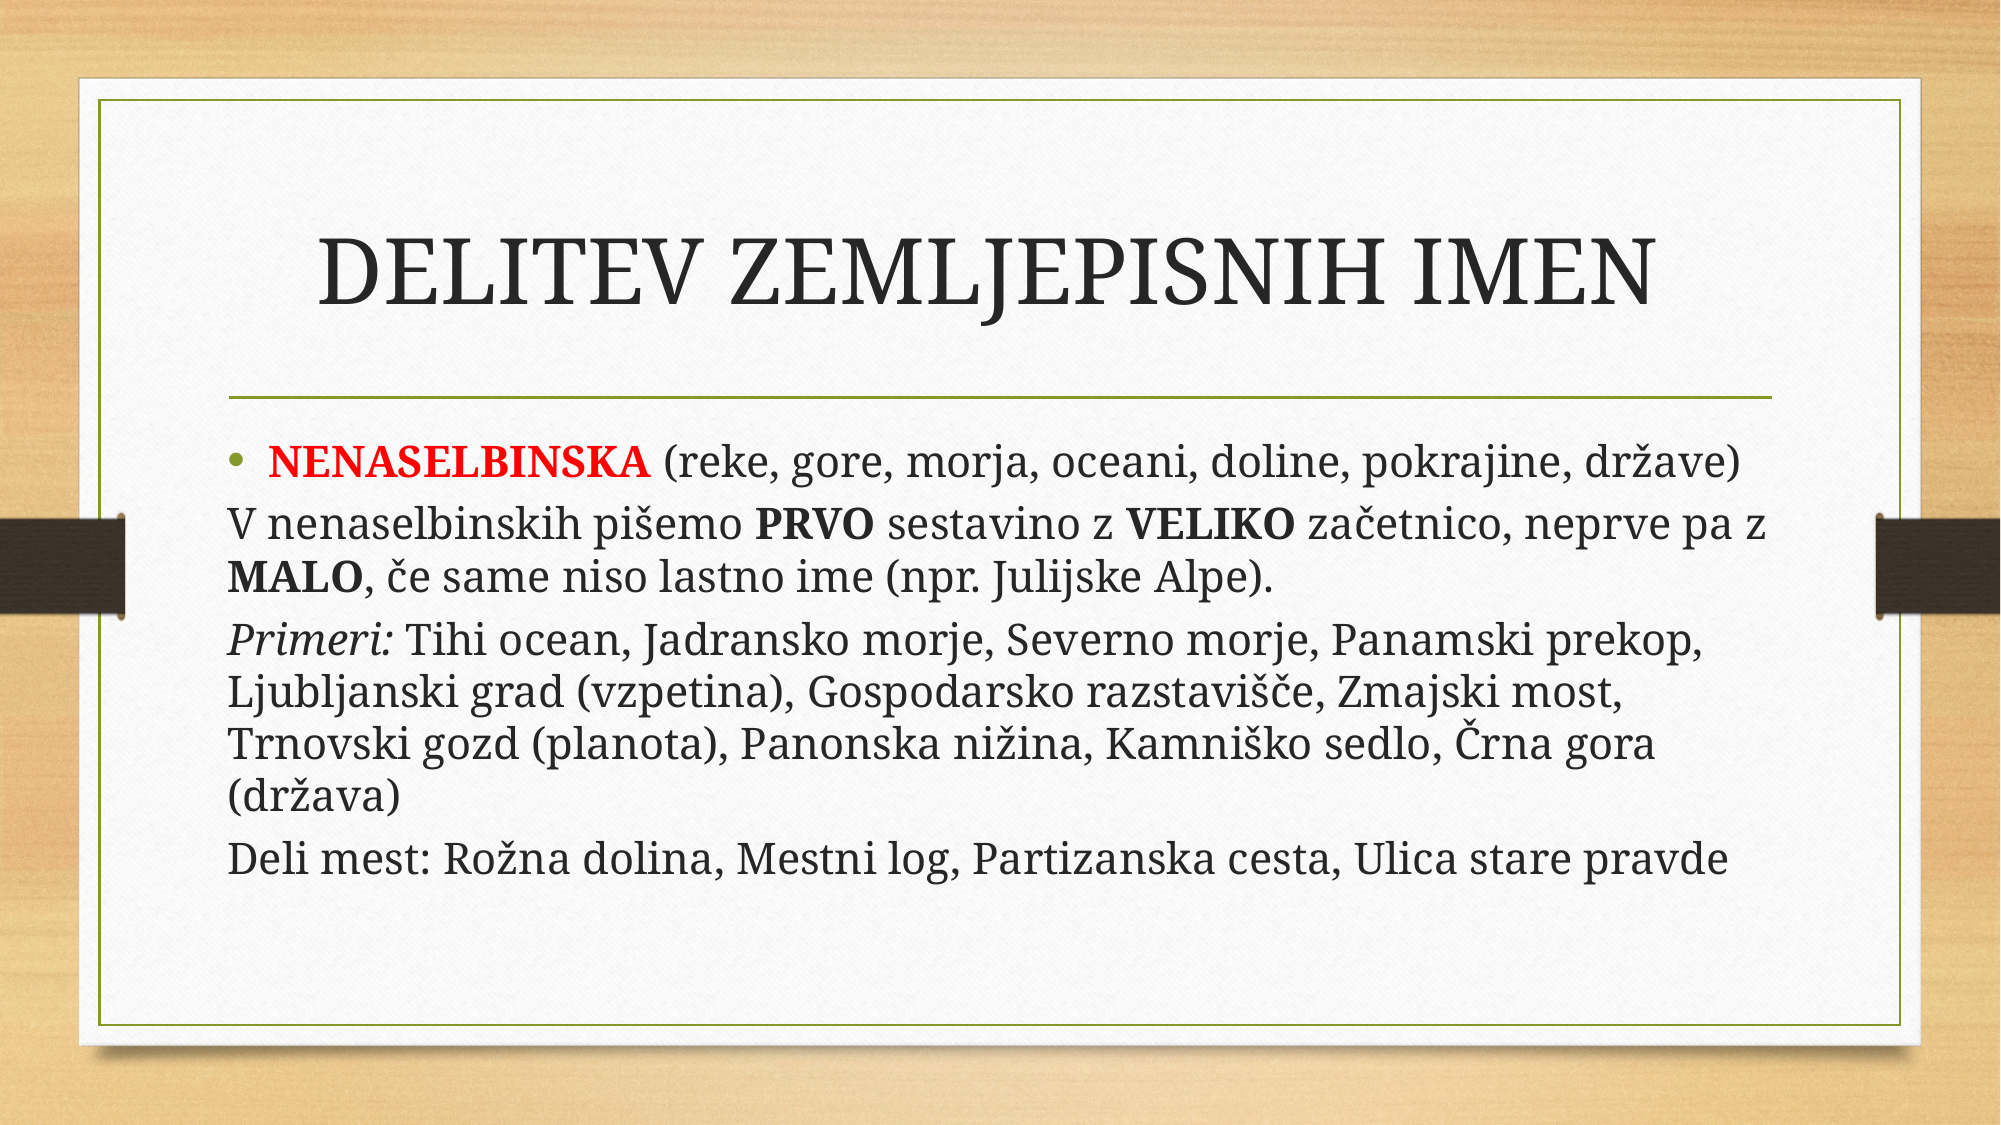

# DELITEV ZEMLJEPISNIH IMEN
NENASELBINSKA (reke, gore, morja, oceani, doline, pokrajine, države)
V nenaselbinskih pišemo PRVO sestavino z VELIKO začetnico, neprve pa z MALO, če same niso lastno ime (npr. Julijske Alpe).
Primeri: Tihi ocean, Jadransko morje, Severno morje, Panamski prekop, Ljubljanski grad (vzpetina), Gospodarsko razstavišče, Zmajski most, Trnovski gozd (planota), Panonska nižina, Kamniško sedlo, Črna gora (država)
Deli mest: Rožna dolina, Mestni log, Partizanska cesta, Ulica stare pravde